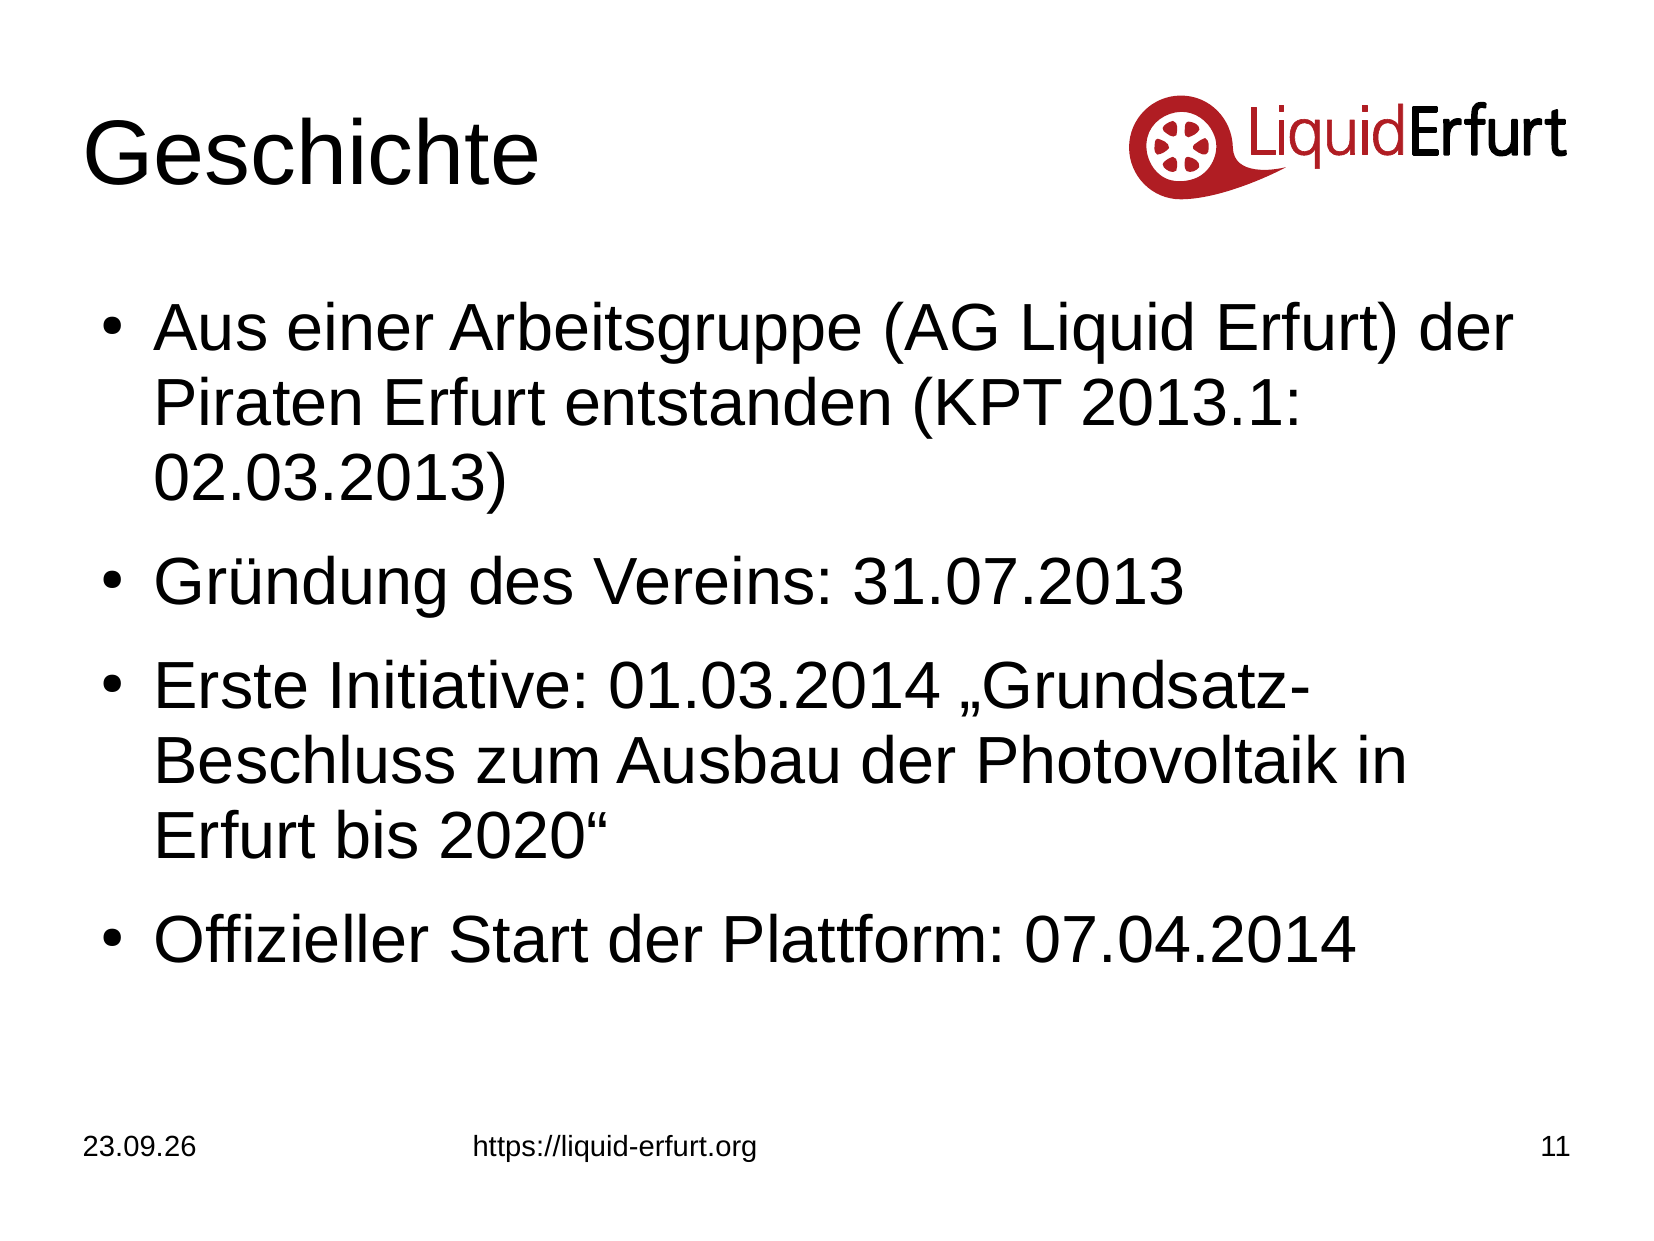

# Geschichte
Aus einer Arbeitsgruppe (AG Liquid Erfurt) der Piraten Erfurt entstanden (KPT 2013.1: 02.03.2013)
Gründung des Vereins: 31.07.2013
Erste Initiative: 01.03.2014 „Grundsatz-Beschluss zum Ausbau der Photovoltaik in Erfurt bis 2020“
Offizieller Start der Plattform: 07.04.2014
https://liquid-erfurt.org
11